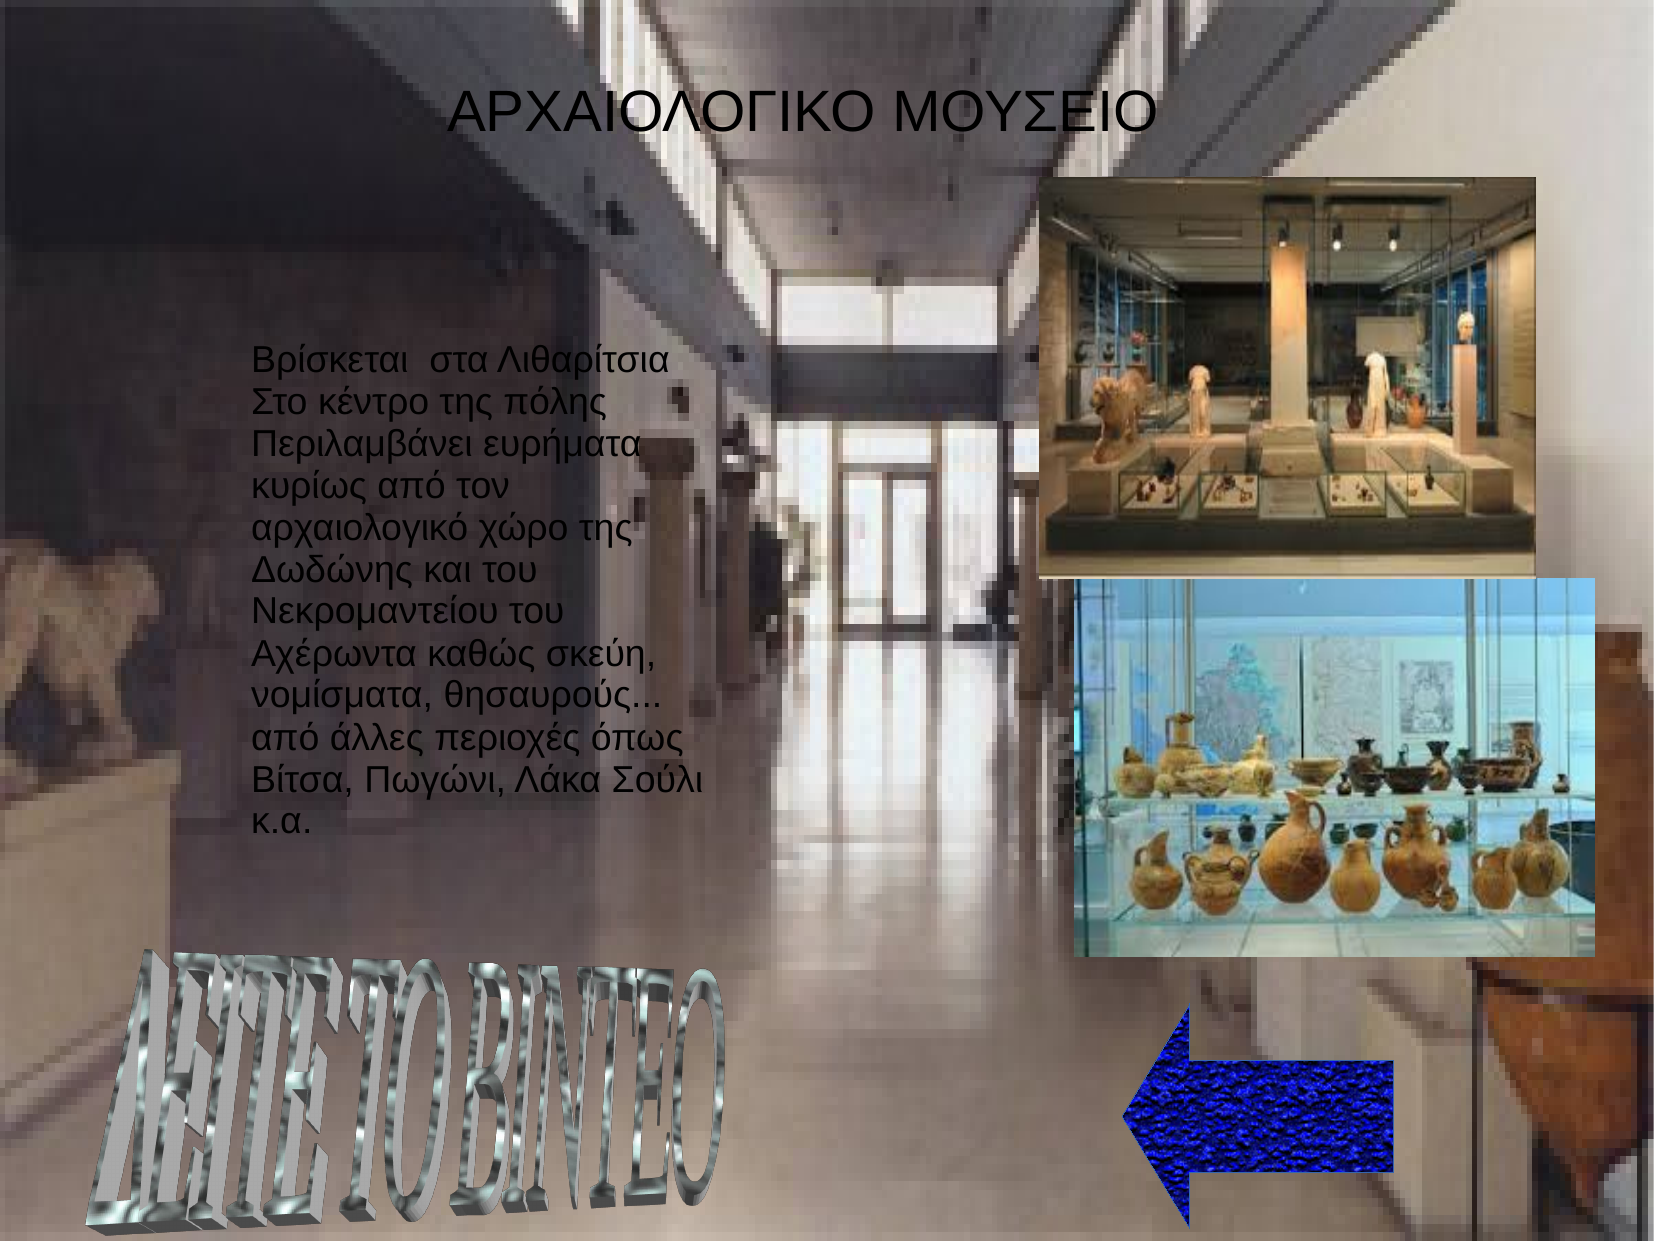

ΑΡΧΑΙΟΛΟΓΙΚΟ ΜΟΥΣΕΙΟ
Βρίσκεται στα Λιθαρίτσια
Στο κέντρο της πόλης
Περιλαμβάνει ευρήματα
κυρίως από τον
αρχαιολογικό χώρο της
Δωδώνης και του
Νεκρομαντείου του
Αχέρωντα καθώς σκεύη,
νομίσματα, θησαυρούς...
από άλλες περιοχές όπως
Βίτσα, Πωγώνι, Λάκα Σούλι
κ.α.
ΔΕΙΤΕ ΤΟ ΒΙΝΤΕΟ